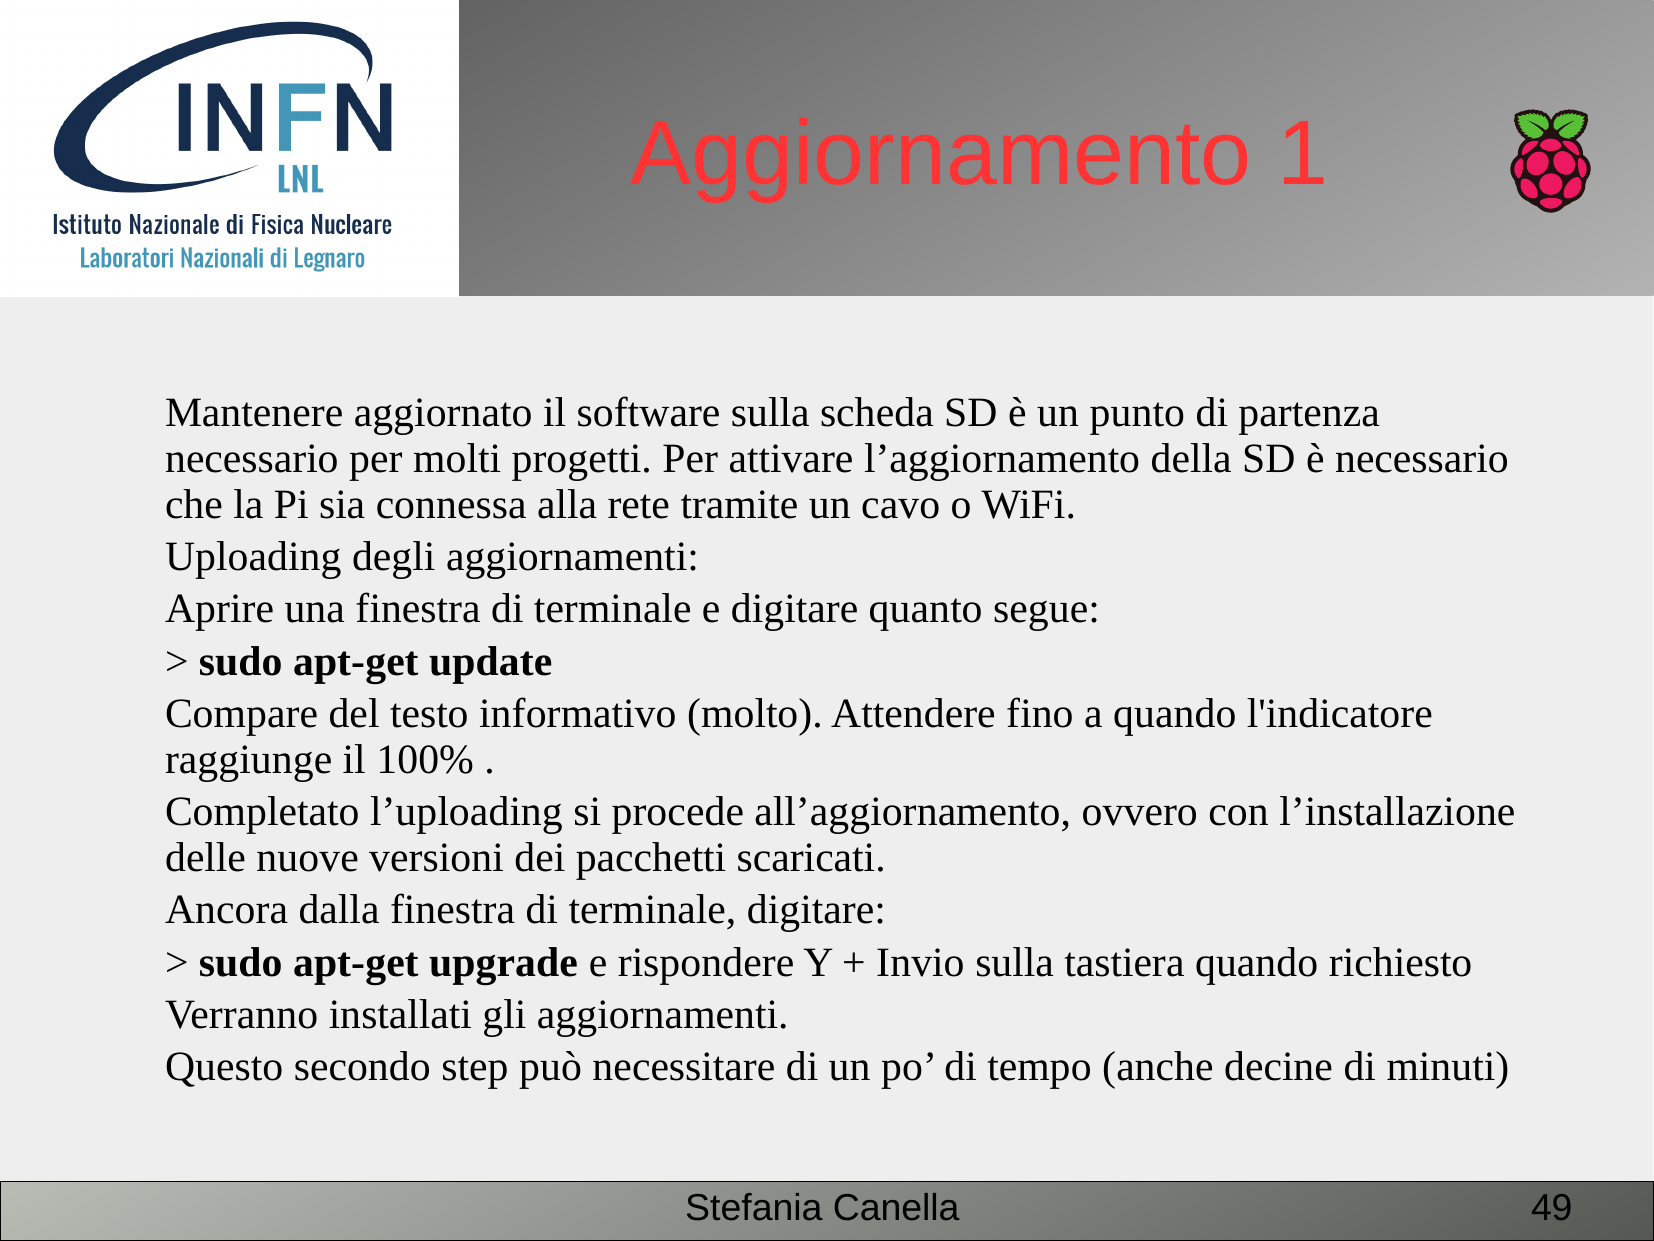

# Aggiornamento 1
Mantenere aggiornato il software sulla scheda SD è un punto di partenza necessario per molti progetti. Per attivare l’aggiornamento della SD è necessario che la Pi sia connessa alla rete tramite un cavo o WiFi.
Uploading degli aggiornamenti:
Aprire una finestra di terminale e digitare quanto segue:
> sudo apt-get update
Compare del testo informativo (molto). Attendere fino a quando l'indicatore raggiunge il 100% .
Completato l’uploading si procede all’aggiornamento, ovvero con l’installazione delle nuove versioni dei pacchetti scaricati.
Ancora dalla finestra di terminale, digitare:
> sudo apt-get upgrade e rispondere Y + Invio sulla tastiera quando richiesto
Verranno installati gli aggiornamenti.
Questo secondo step può necessitare di un po’ di tempo (anche decine di minuti)
Stefania Canella